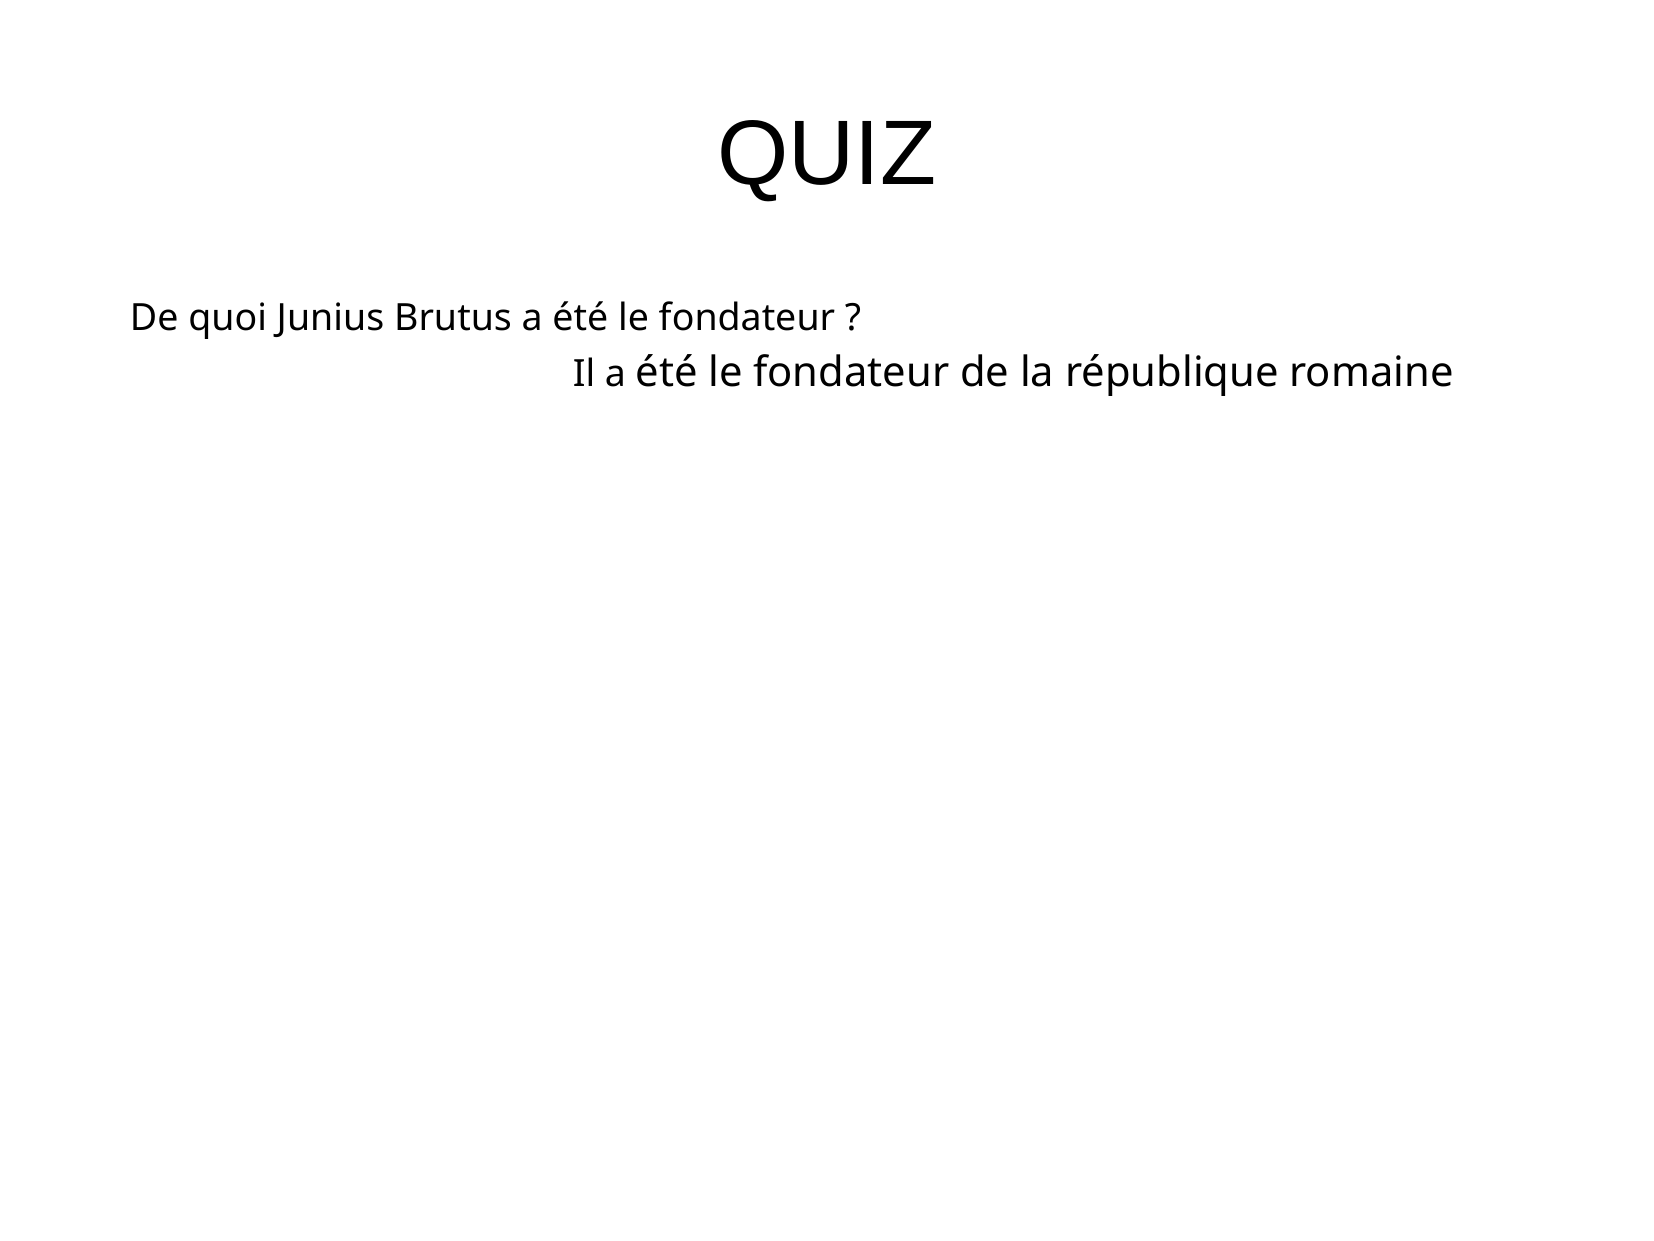

# QUIZ
De quoi Junius Brutus a été le fondateur ?																Il a été le fondateur de la république romaine